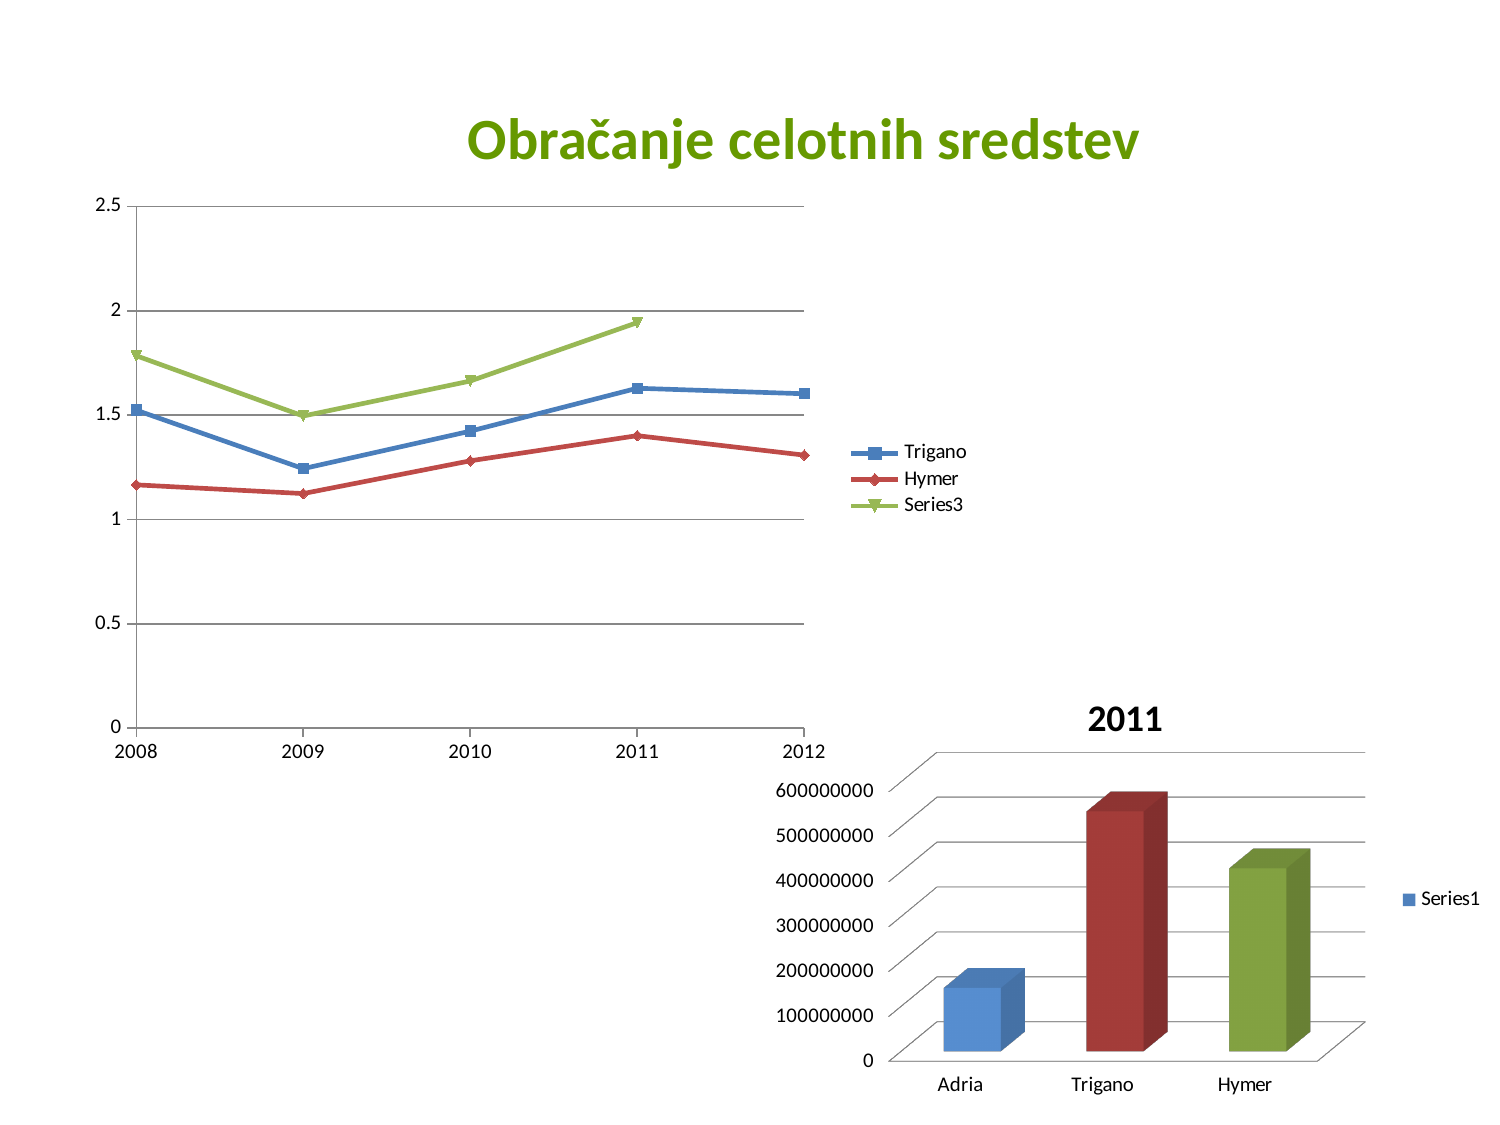

# Obračanje celotnih sredstev
### Chart
| Category | Trigano | Hymer | |
|---|---|---|---|
| 2008 | 1.52357336720832 | 1.16540276474386 | 1.78451099089569 |
| 2009 | 1.24336199840605 | 1.12368546549623 | 1.49537905460826 |
| 2010 | 1.42303725816122 | 1.28095826972757 | 1.6634048398522 |
| 2011 | 1.62875887740333 | 1.40159543114627 | 1.94317513093627 |
| 2012 | 1.60215439928503 | 1.30815229492032 | None |
[unsupported chart]